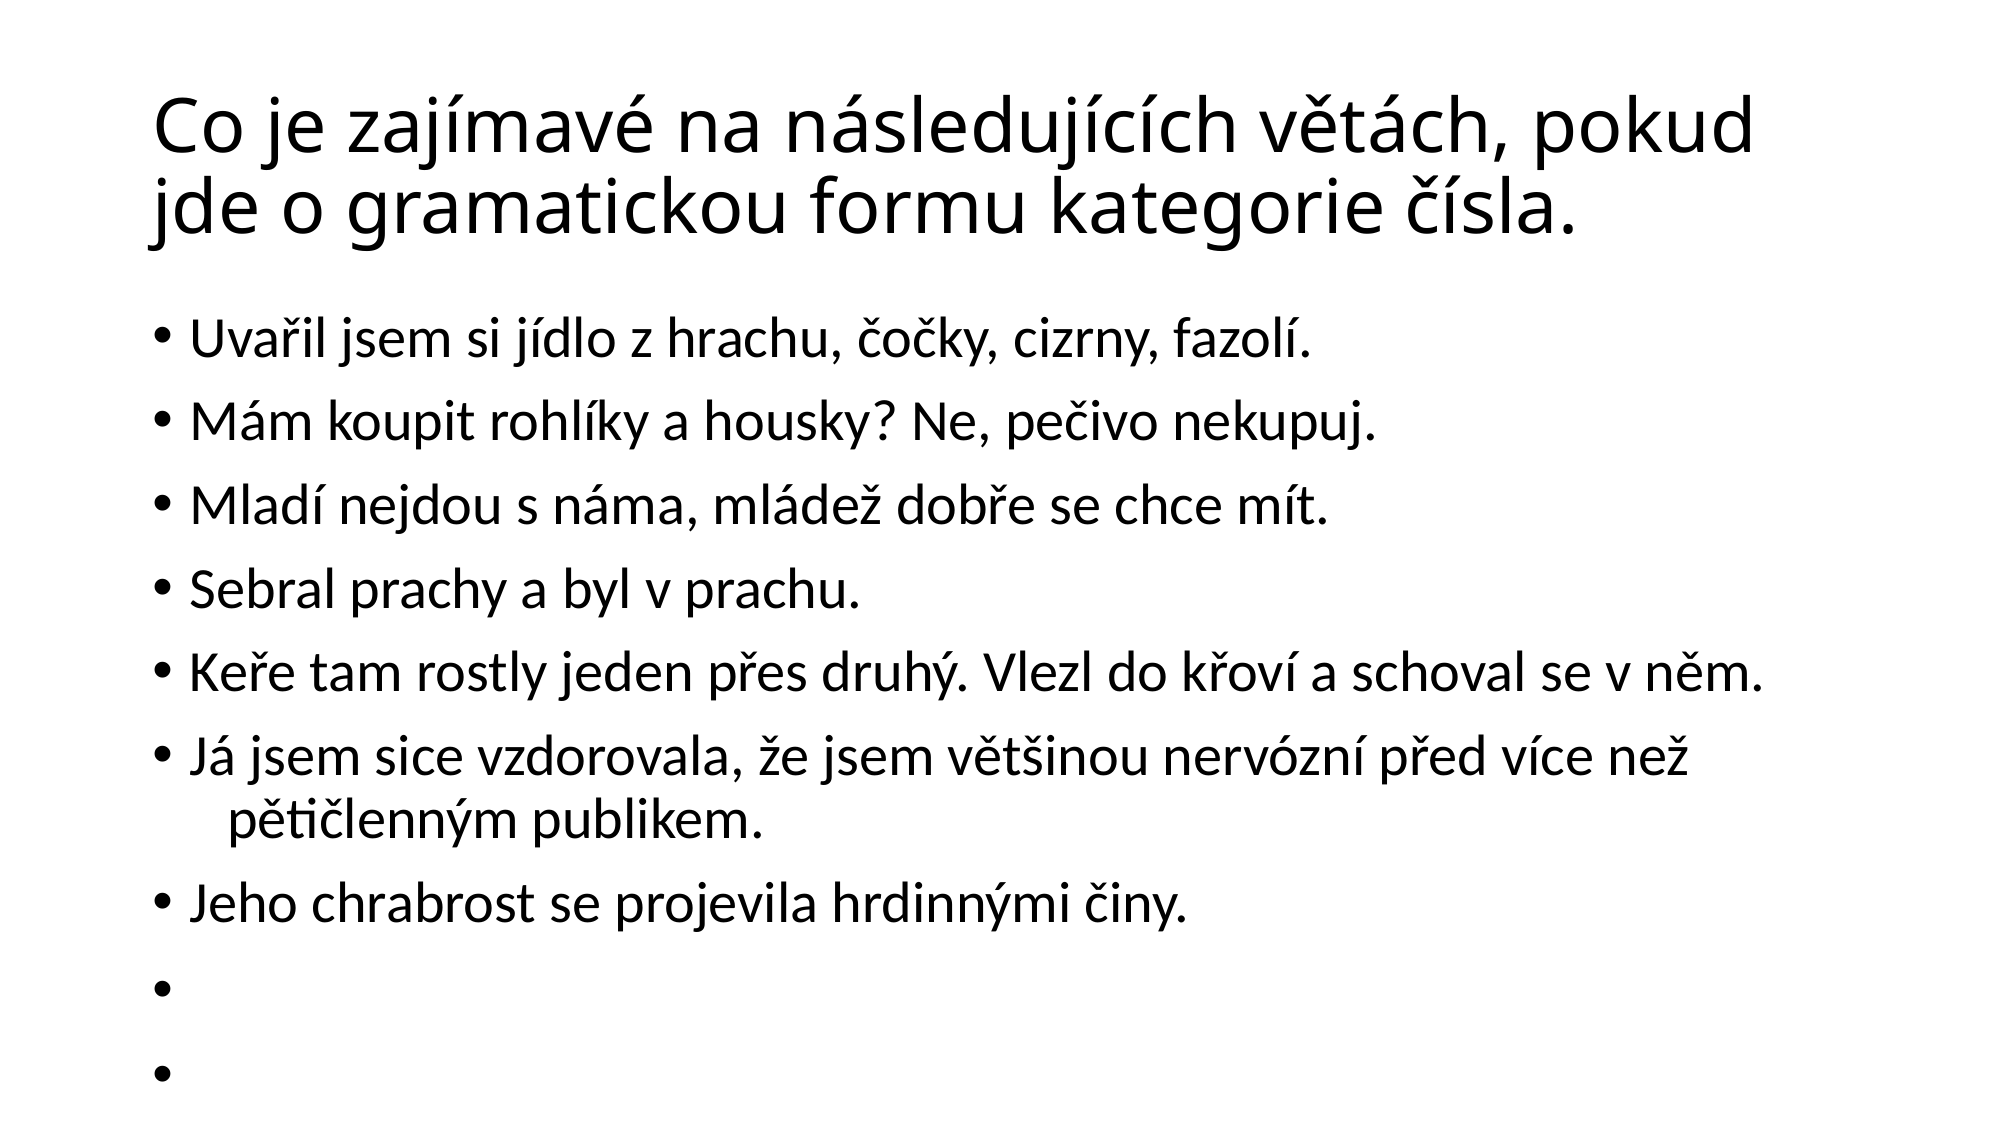

# Co je zajímavé na následujících větách, pokud jde o gramatickou formu kategorie čísla.
Uvařil jsem si jídlo z hrachu, čočky, cizrny, fazolí.
Mám koupit rohlíky a housky? Ne, pečivo nekupuj.
Mladí nejdou s náma, mládež dobře se chce mít.
Sebral prachy a byl v prachu.
Keře tam rostly jeden přes druhý. Vlezl do křoví a schoval se v něm.
Já jsem sice vzdorovala, že jsem většinou nervózní před více než pětičlenným publikem.
Jeho chrabrost se projevila hrdinnými činy.